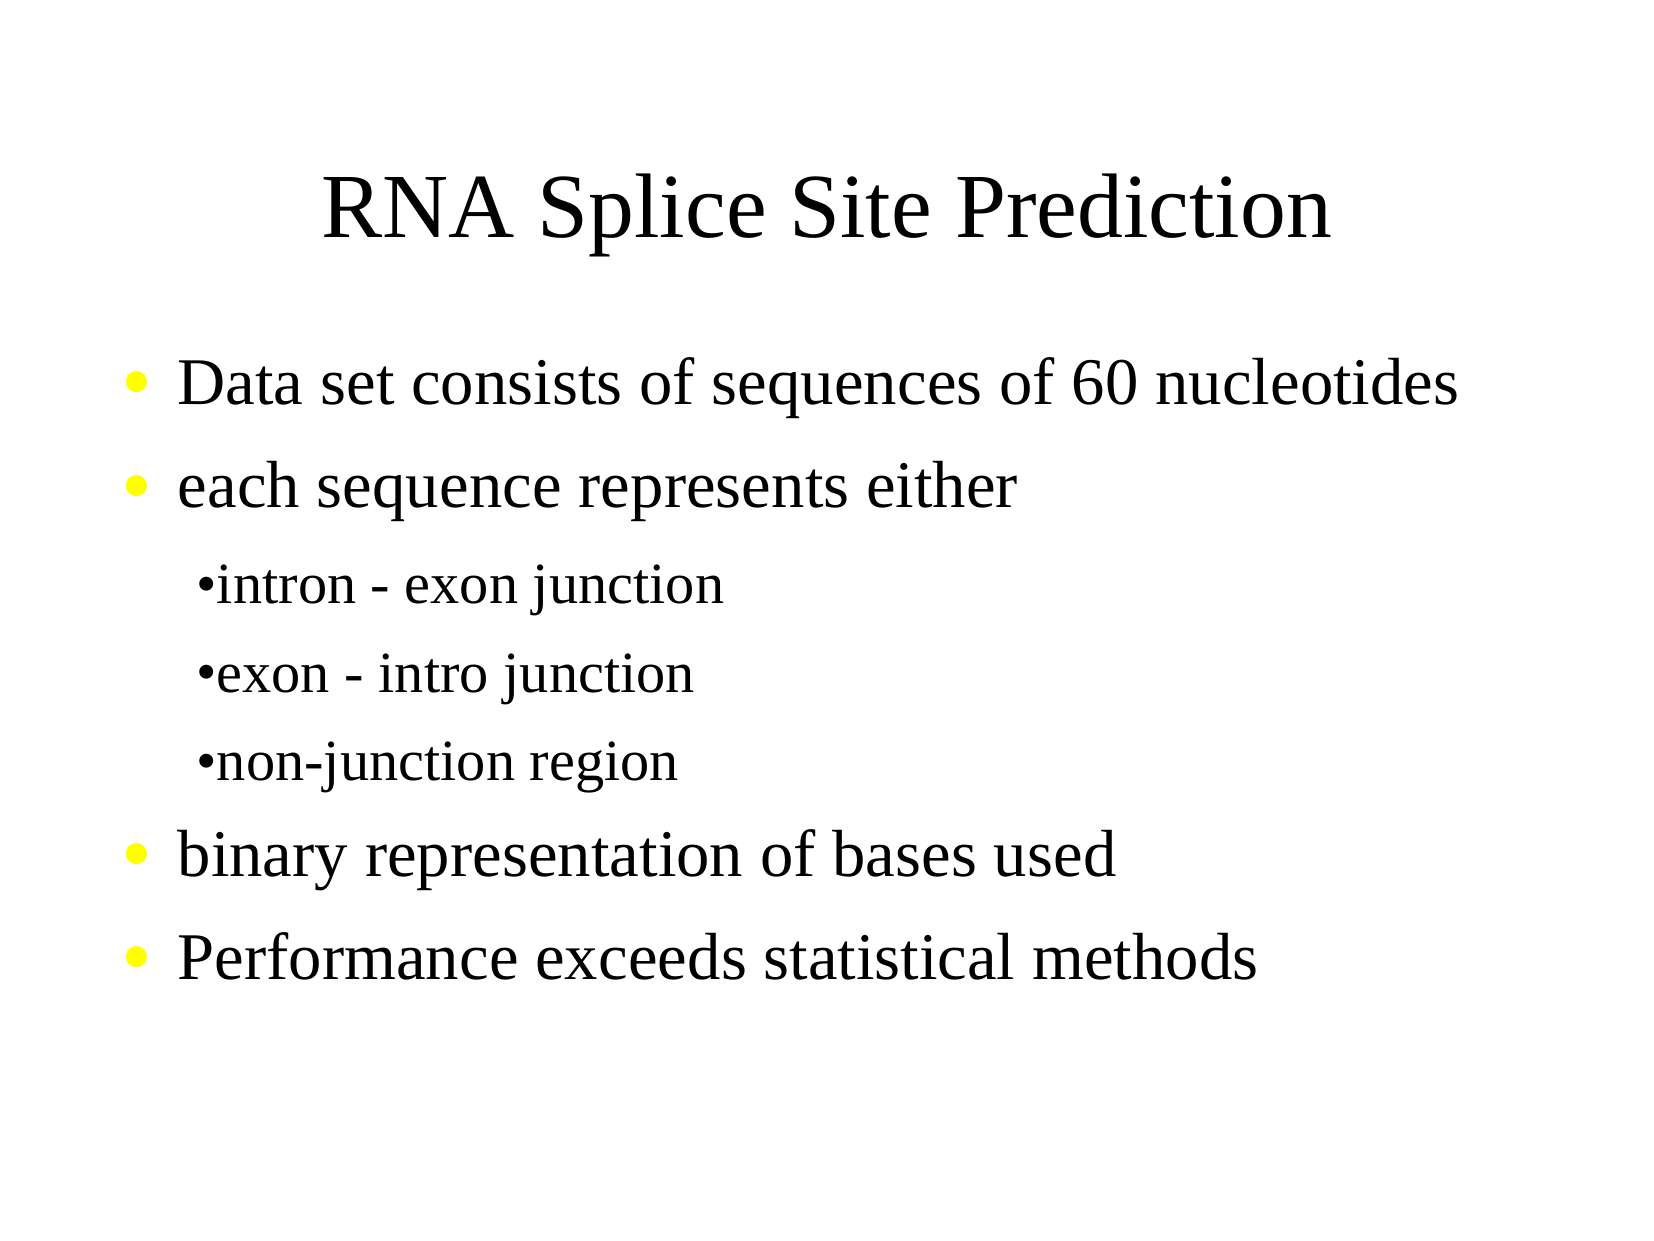

# RNA Splice Site Prediction
Data set consists of sequences of 60 nucleotides
each sequence represents either
intron - exon junction
exon - intro junction
non-junction region
binary representation of bases used
Performance exceeds statistical methods